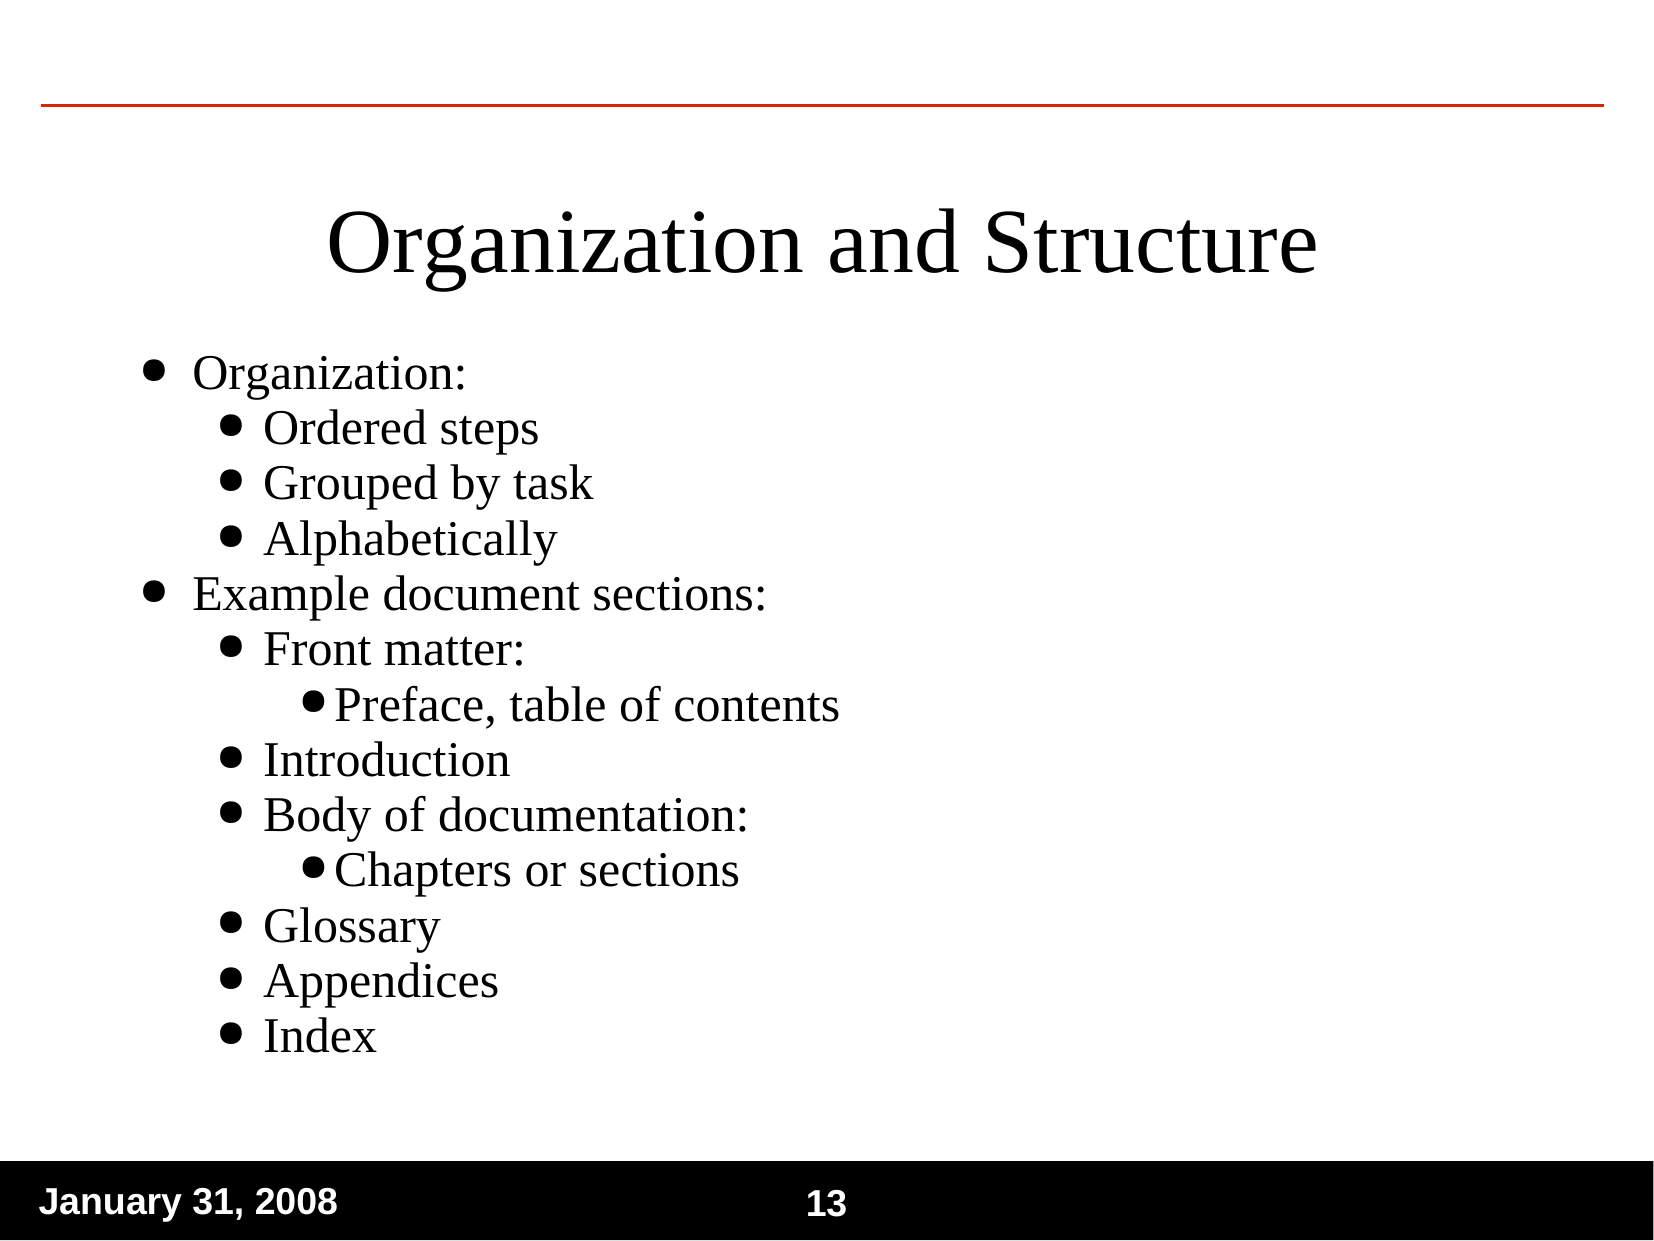

# Organization and Structure
Organization:
Ordered steps
Grouped by task
Alphabetically
Example document sections:
Front matter:
Preface, table of contents
Introduction
Body of documentation:
Chapters or sections
Glossary
Appendices
Index